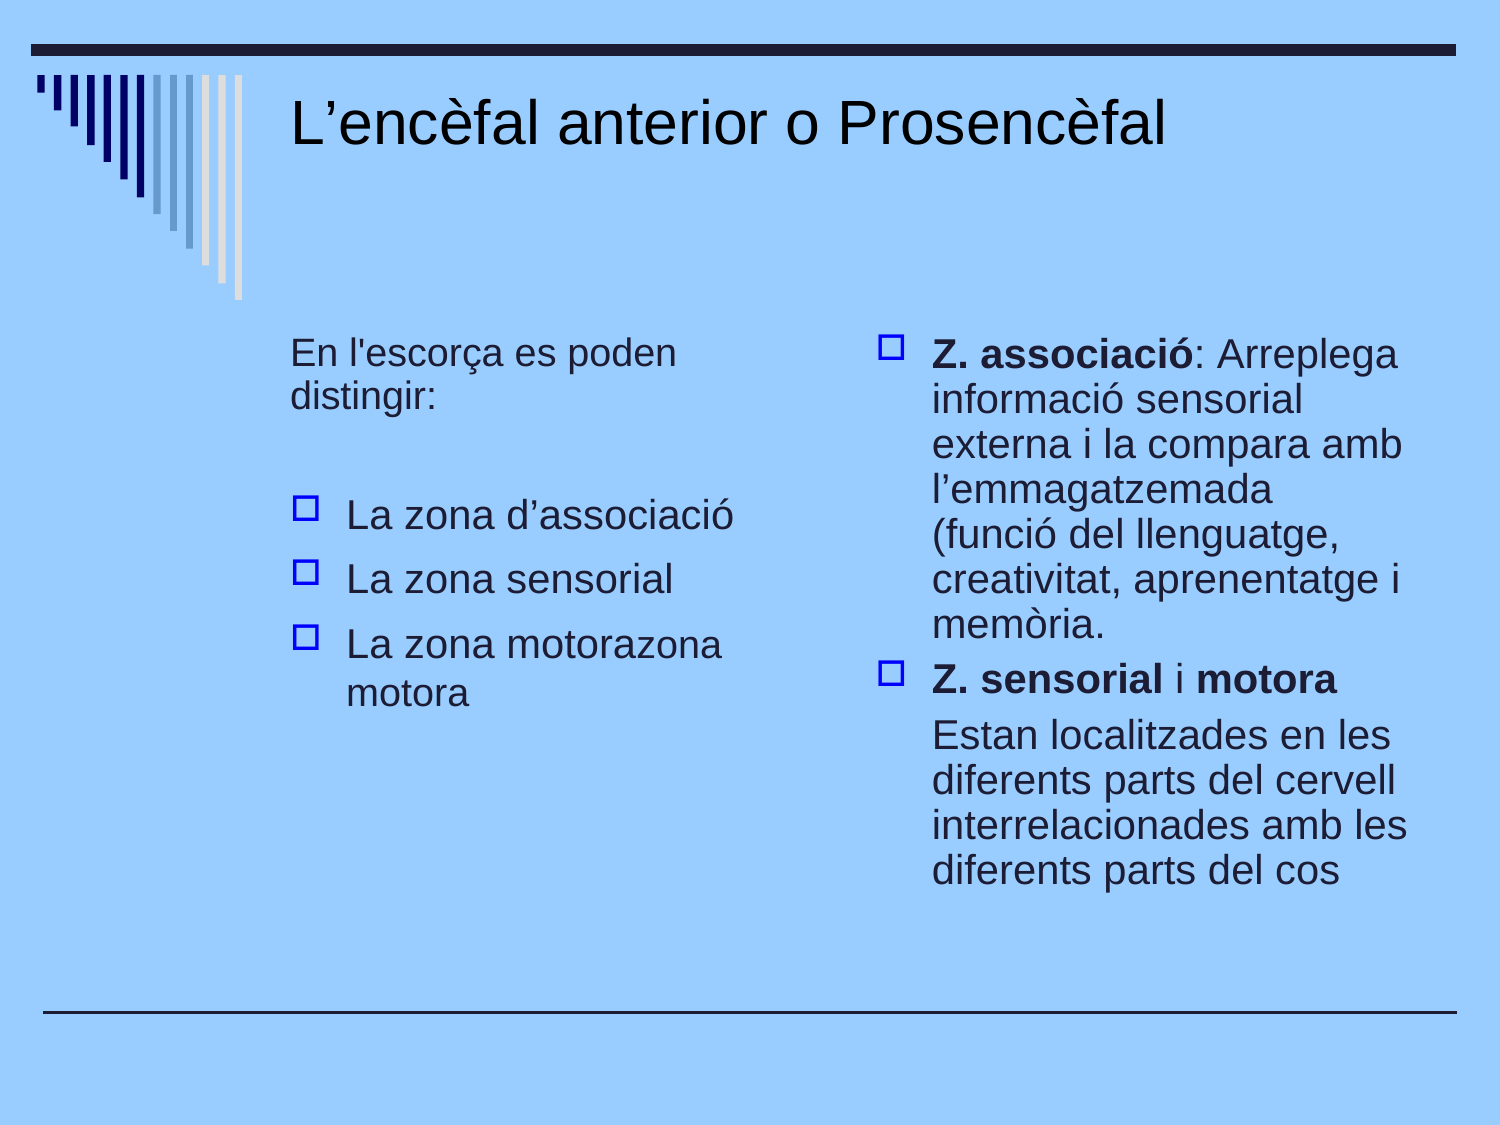

# L’encèfal anterior o Prosencèfal
En l'escorça es poden distingir:
La zona d’associació
La zona sensorial
La zona motorazona motora
Z. associació: Arreplega informació sensorial externa i la compara amb l’emmagatzemada (funció del llenguatge, creativitat, aprenentatge i memòria.
Z. sensorial i motora
Estan localitzades en les diferents parts del cervell interrelacionades amb les diferents parts del cos